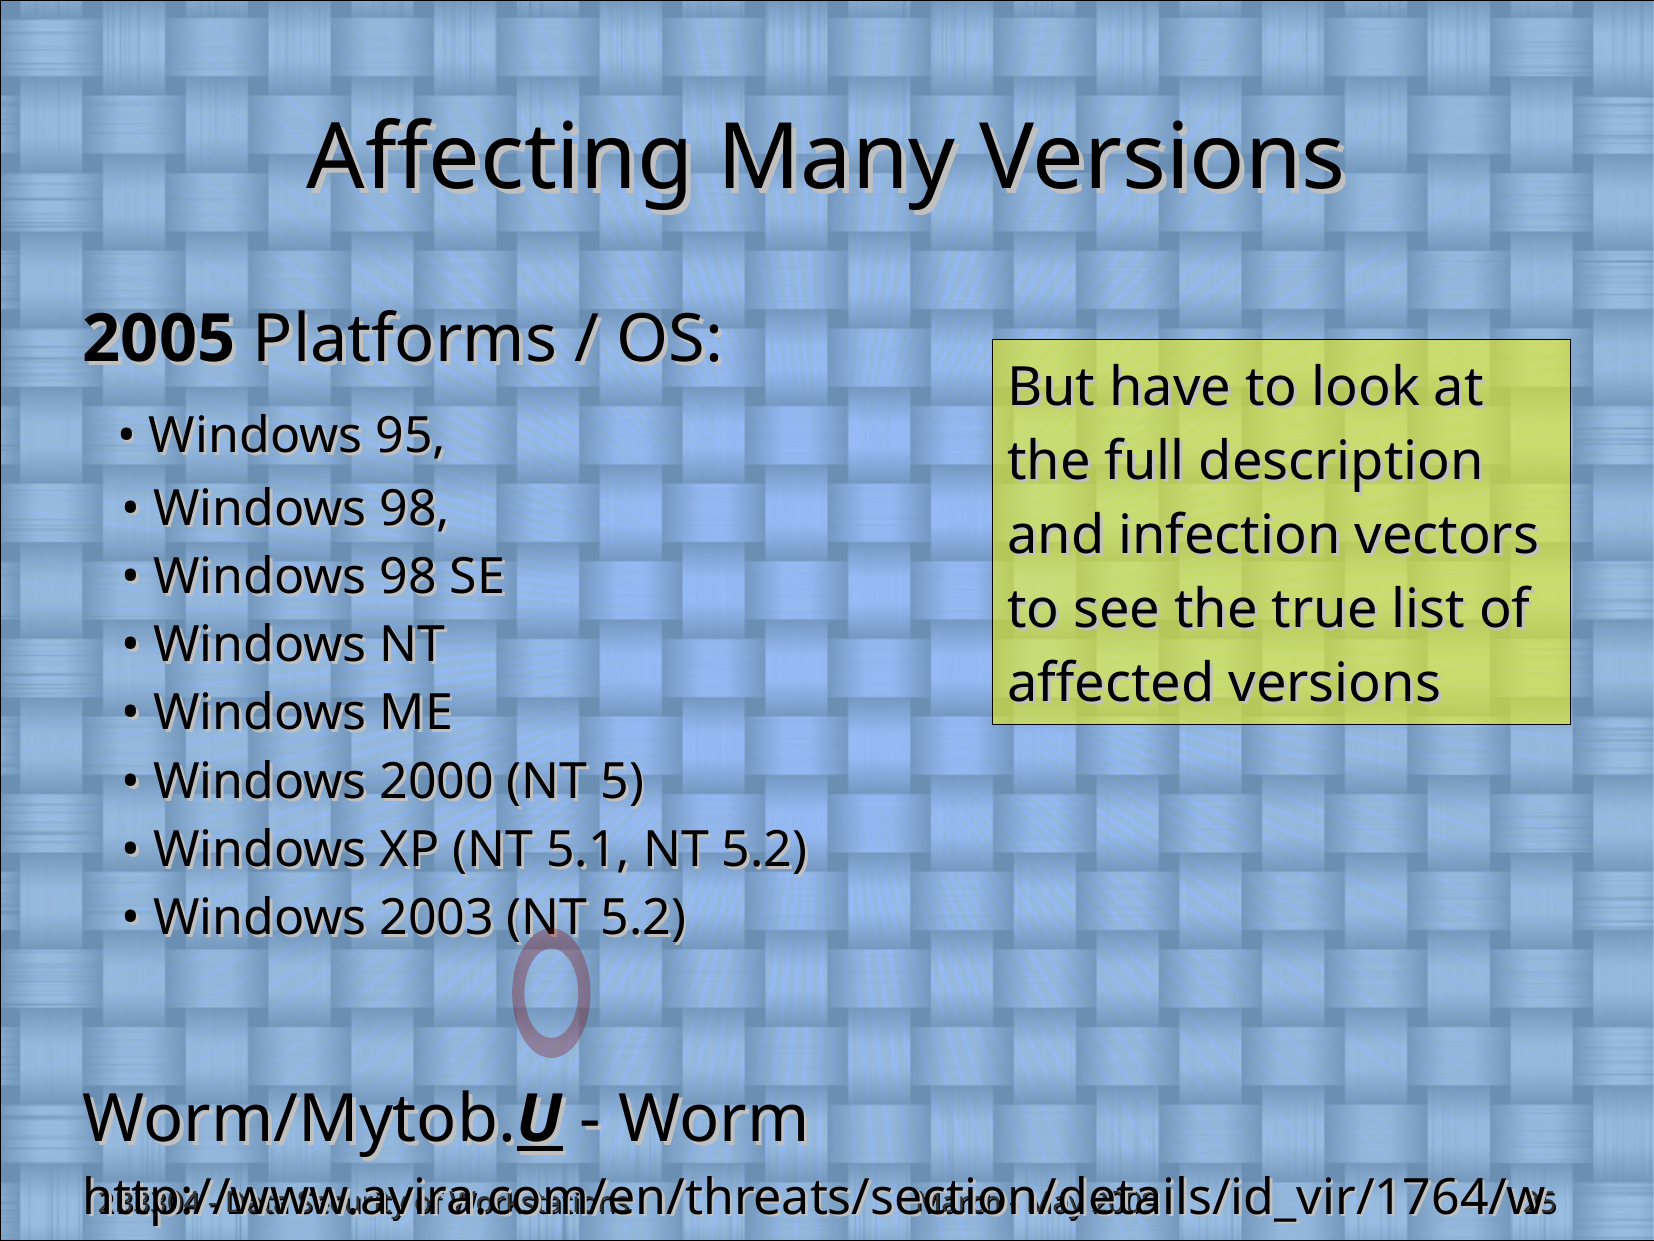

# Affecting Many Versions
2005 Platforms / OS:
 • Windows 95,
 • Windows 98,
 • Windows 98 SE
 • Windows NT
 • Windows ME
 • Windows 2000 (NT 5)
 • Windows XP (NT 5.1, NT 5.2)
 • Windows 2003 (NT 5.2)
Worm/Mytob.U - Worm
http://www.avira.com/en/threats/section/details/id_vir/1764/worm_mytob.u.html
But have to look at the full description and infection vectors to see the true list of affected versions